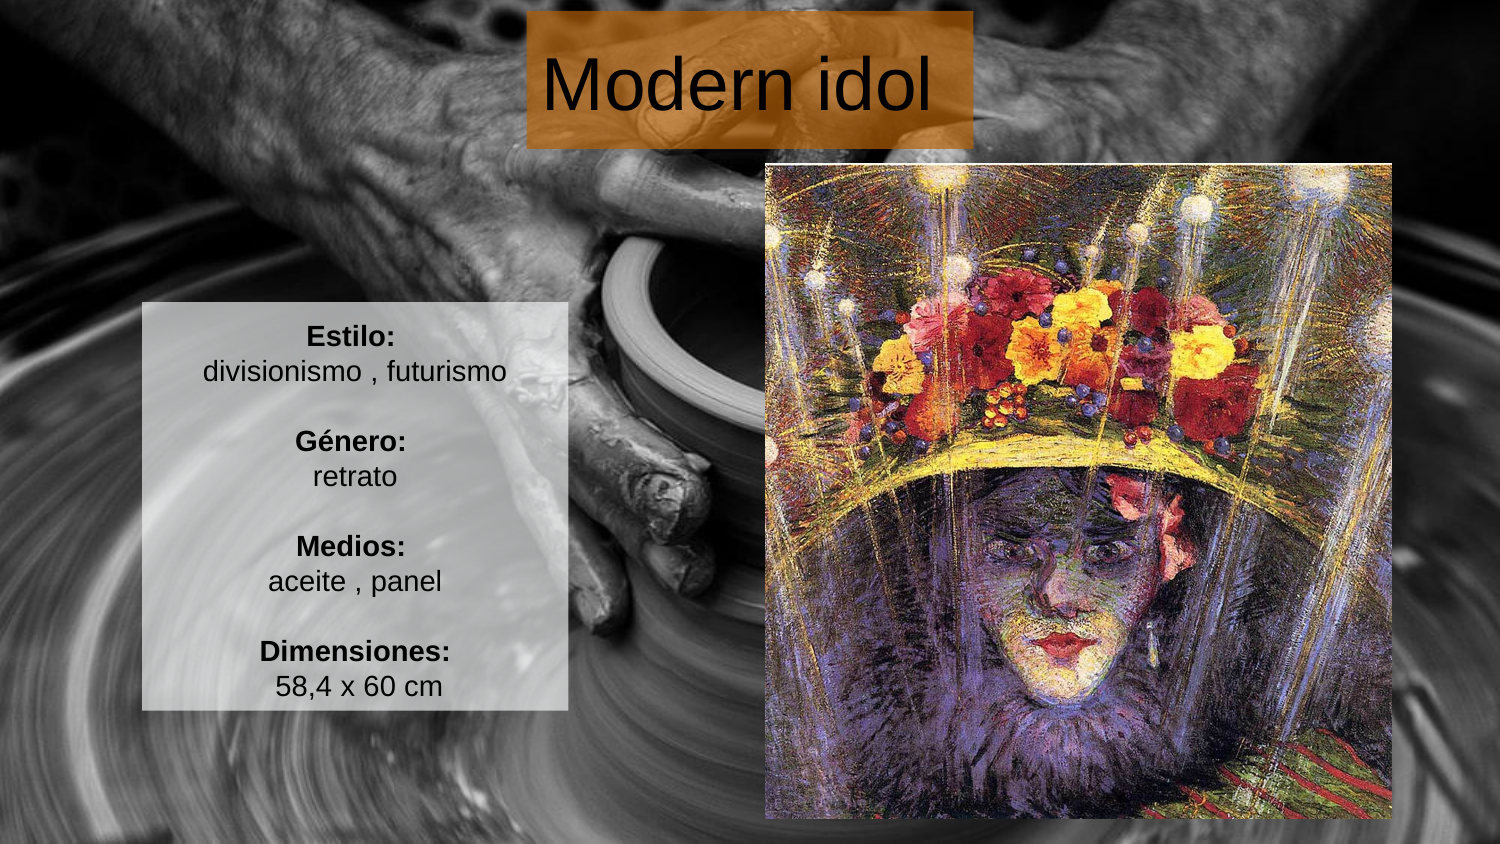

# Modern idol
Estilo:
divisionismo , futurismo
Género:
retrato
Medios:
aceite , panel
Dimensiones:
 58,4 x 60 cm